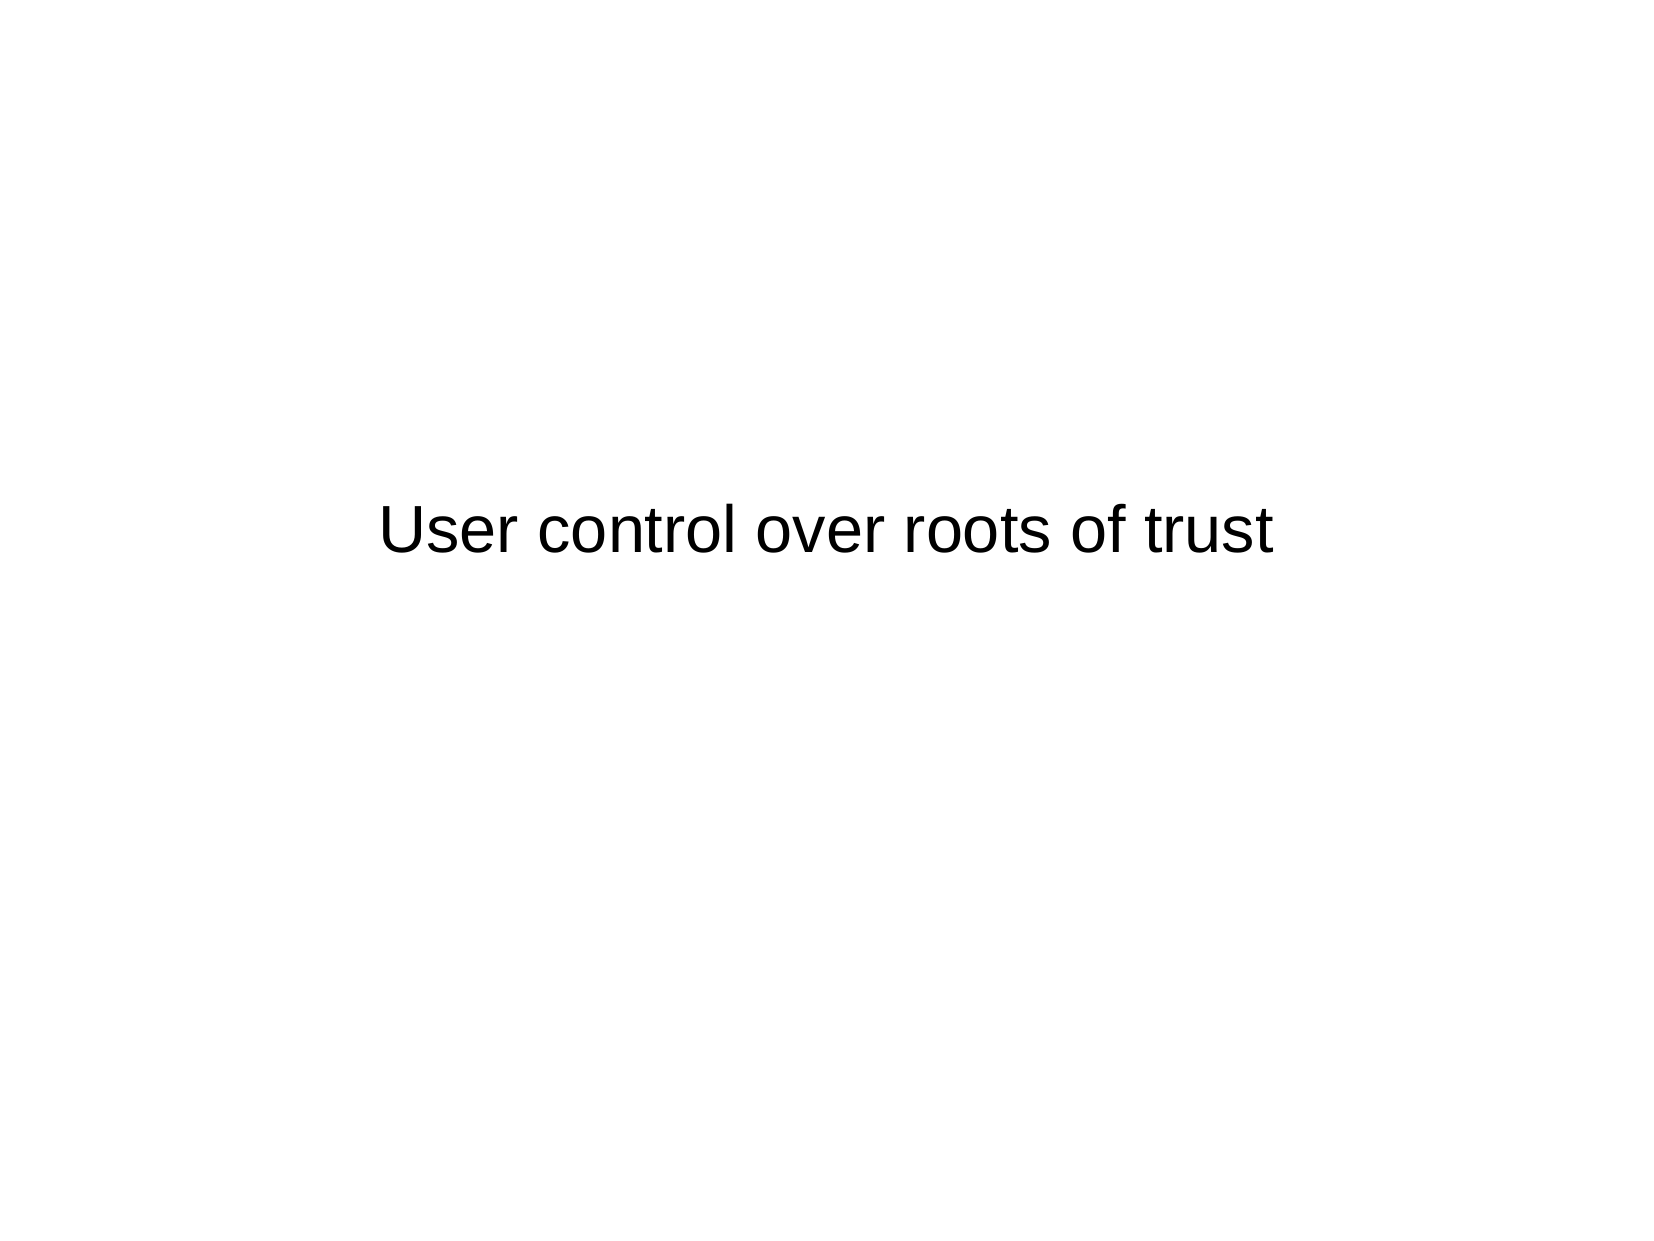

# User control over roots of trust